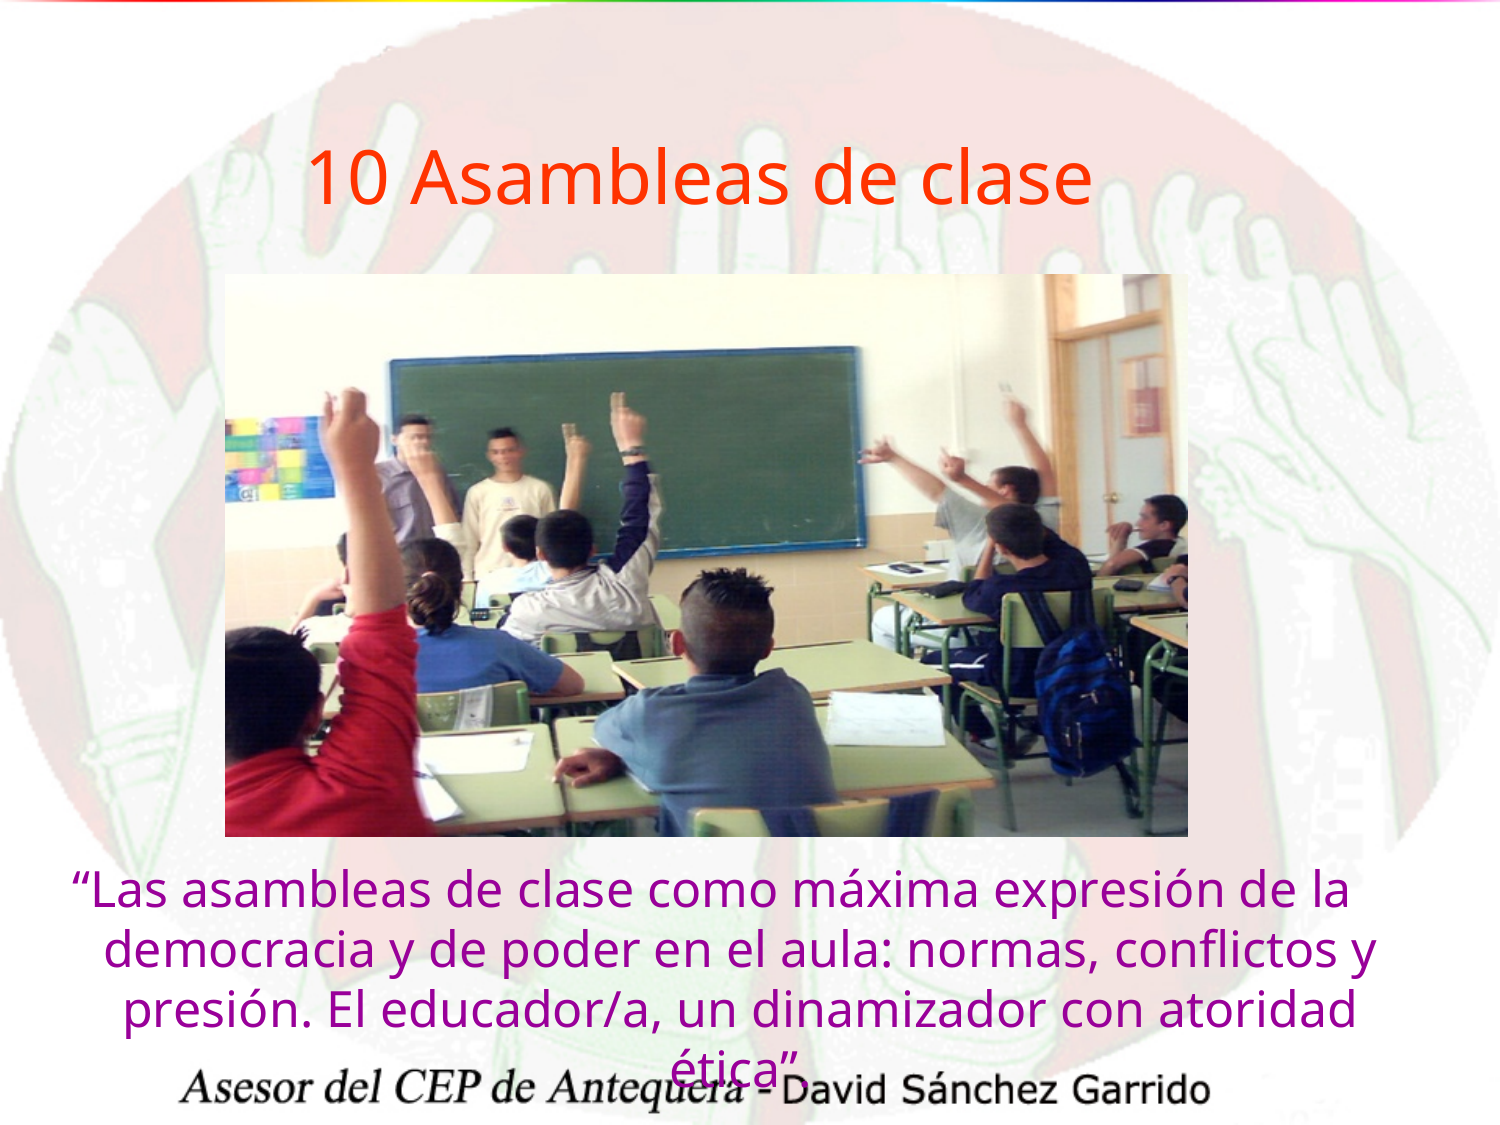

10 Asambleas de clase
“Las asambleas de clase como máxima expresión de la democracia y de poder en el aula: normas, conflictos y presión. El educador/a, un dinamizador con atoridad ética”.